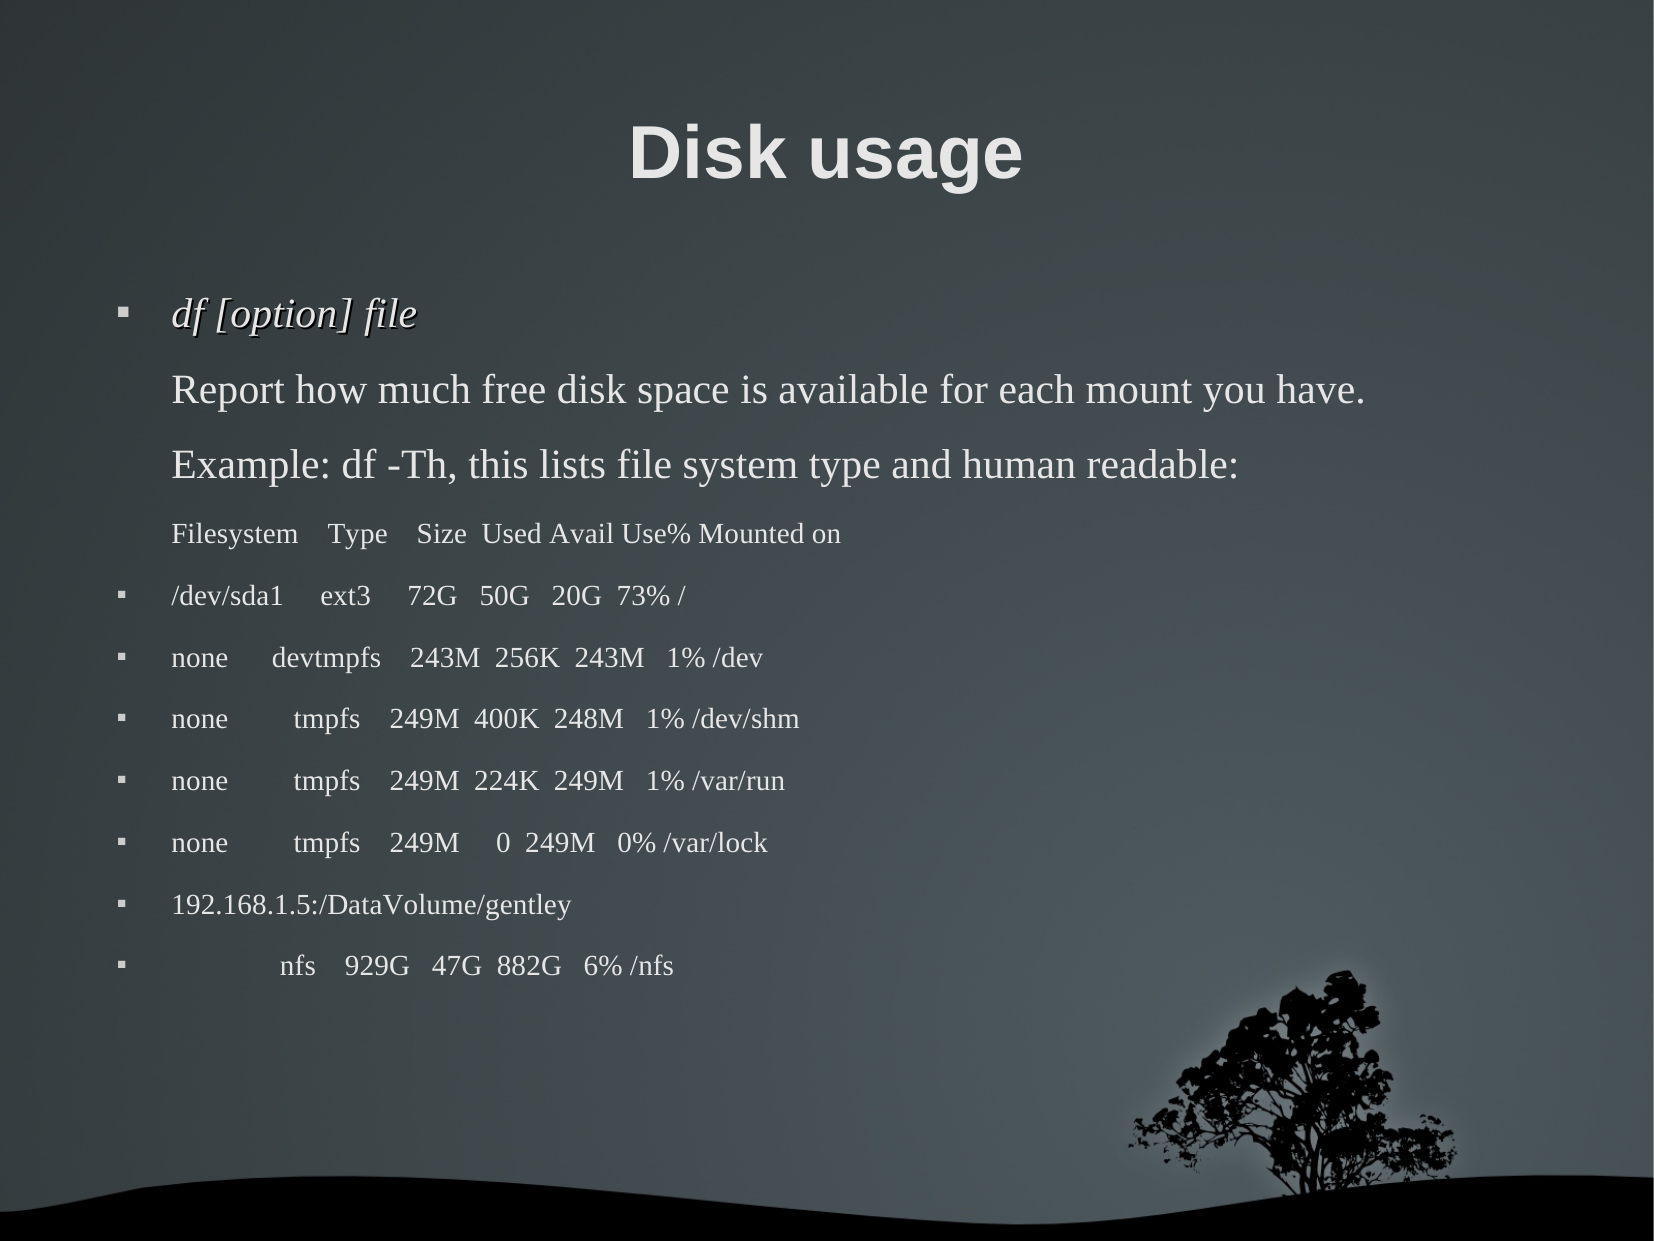

# Disk usage
df [option] file
Report how much free disk space is available for each mount you have.
Example: df -Th, this lists file system type and human readable:
Filesystem Type Size Used Avail Use% Mounted on
/dev/sda1 ext3 72G 50G 20G 73% /
none devtmpfs 243M 256K 243M 1% /dev
none tmpfs 249M 400K 248M 1% /dev/shm
none tmpfs 249M 224K 249M 1% /var/run
none tmpfs 249M 0 249M 0% /var/lock
192.168.1.5:/DataVolume/gentley
 nfs 929G 47G 882G 6% /nfs